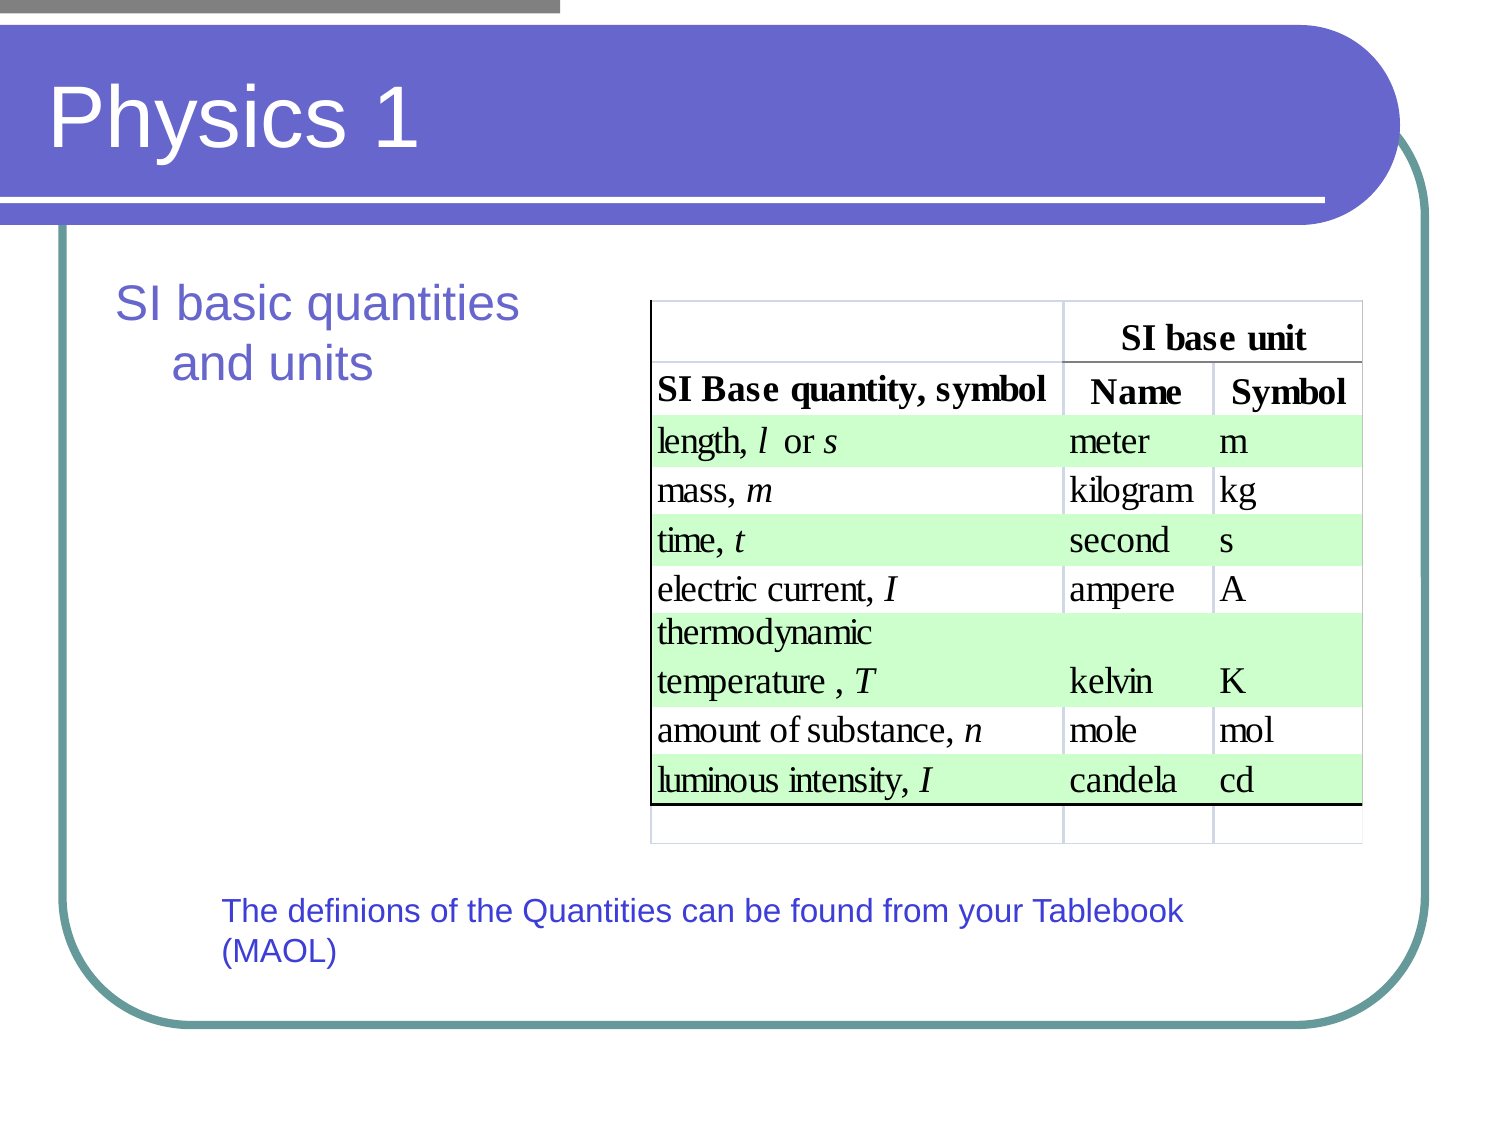

# Physics 1
SI basic quantities and units
The definions of the Quantities can be found from your Tablebook (MAOL)